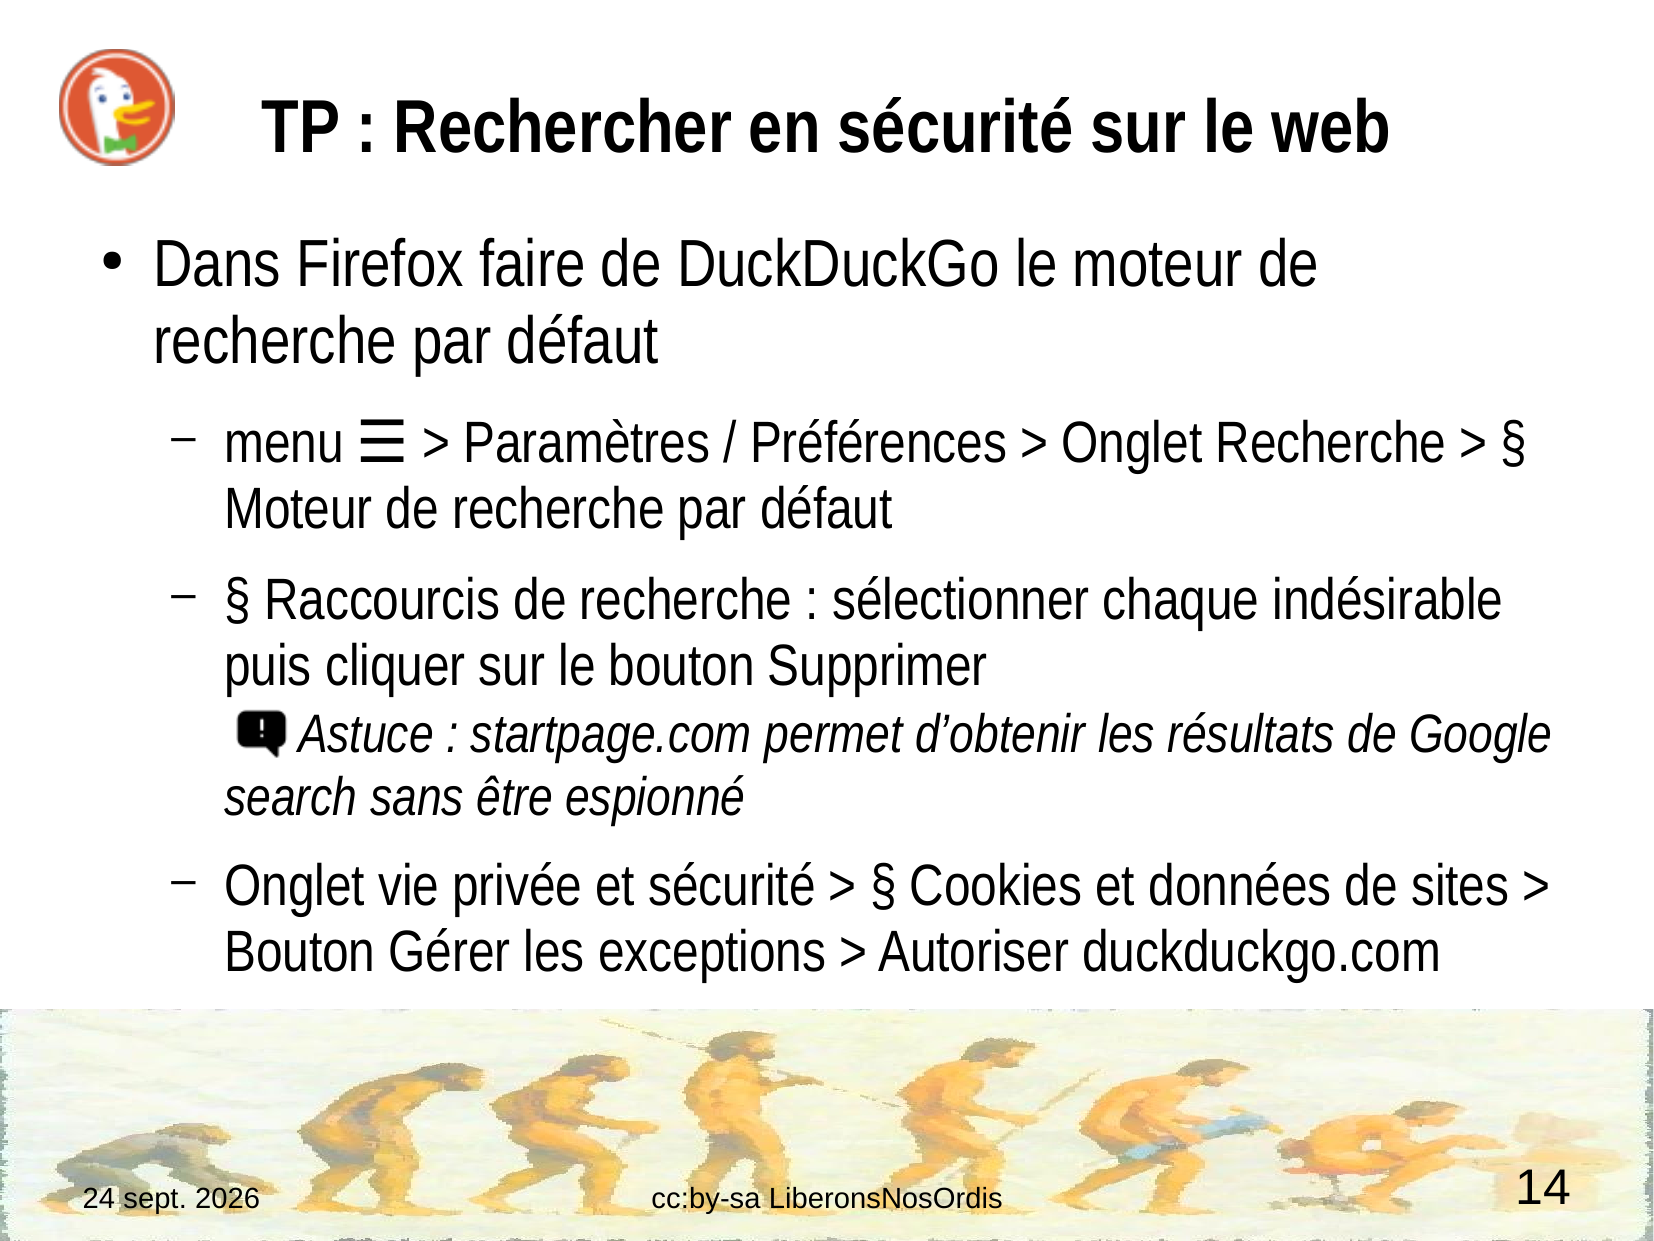

# TP : Rechercher en sécurité sur le web
Dans Firefox faire de DuckDuckGo le moteur de recherche par défaut
menu ☰ > Paramètres / Préférences > Onglet Recherche > § Moteur de recherche par défaut
§ Raccourcis de recherche : sélectionner chaque indésirable puis cliquer sur le bouton Supprimer
	Astuce : startpage.com permet d’obtenir les résultats de Google search sans être espionné
Onglet vie privée et sécurité > § Cookies et données de sites > Bouton Gérer les exceptions > Autoriser duckduckgo.com
cc:by-sa LiberonsNosOrdis
14